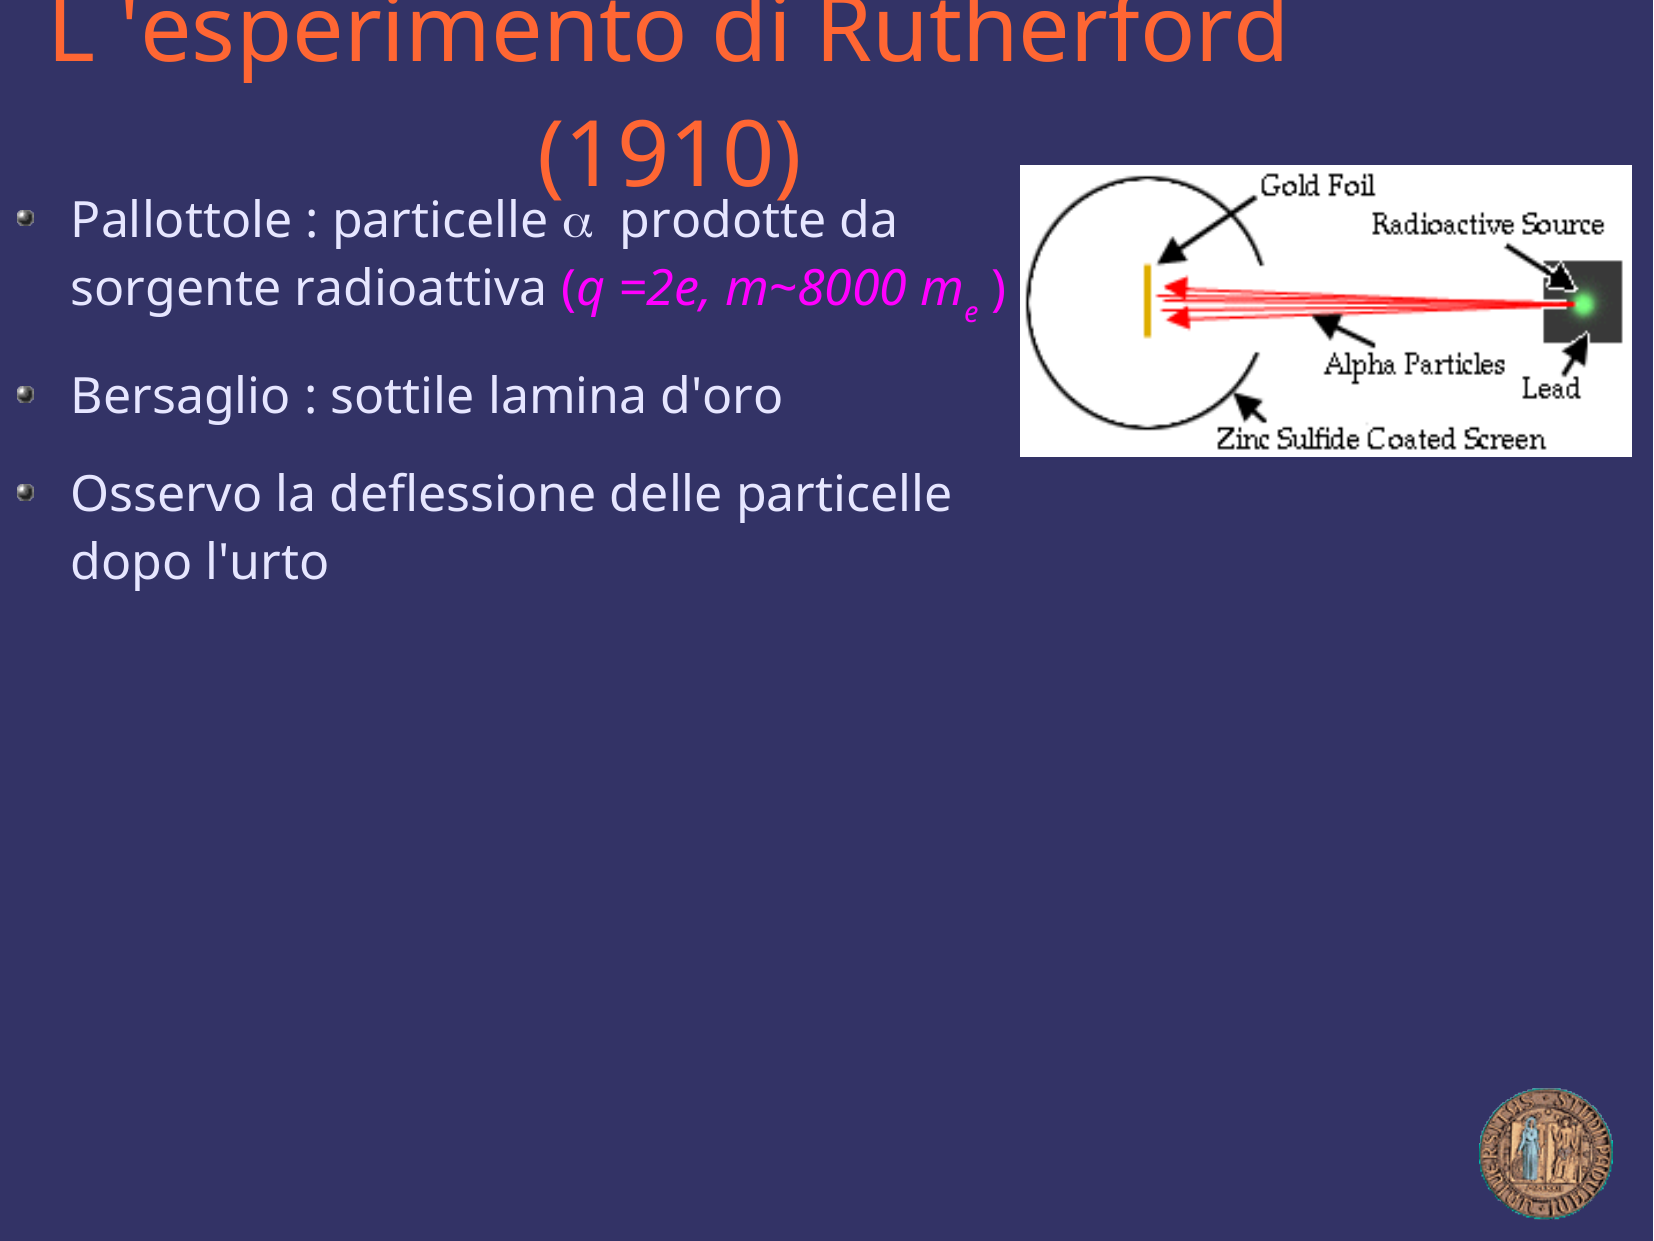

# L 'esperimento di Rutherford (1910)
Pallottole : particelle a prodotte da sorgente radioattiva (q =2e, m~8000 me )
Bersaglio : sottile lamina d'oro
Osservo la deflessione delle particelle dopo l'urto